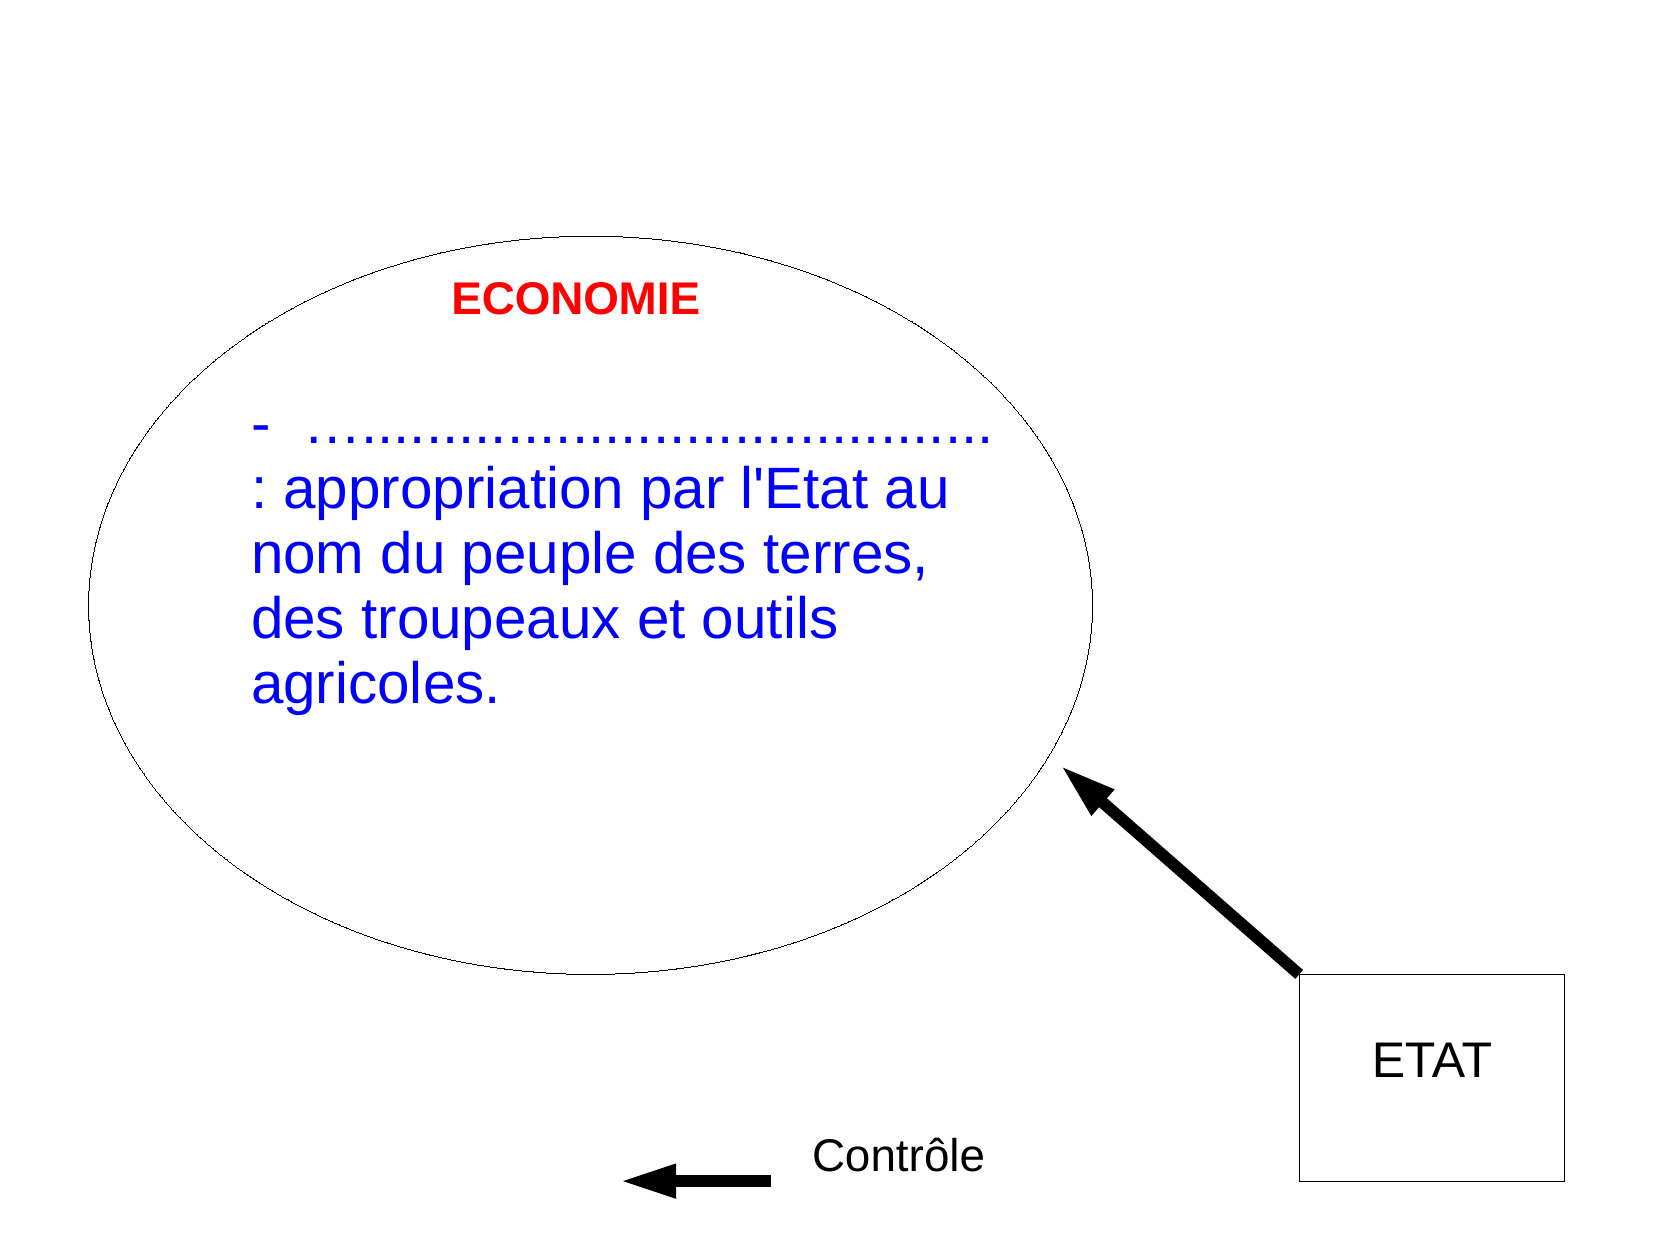

ECONOMIE
- …....................................... : appropriation par l'Etat au nom du peuple des terres, des troupeaux et outils agricoles.
ETAT
Contrôle